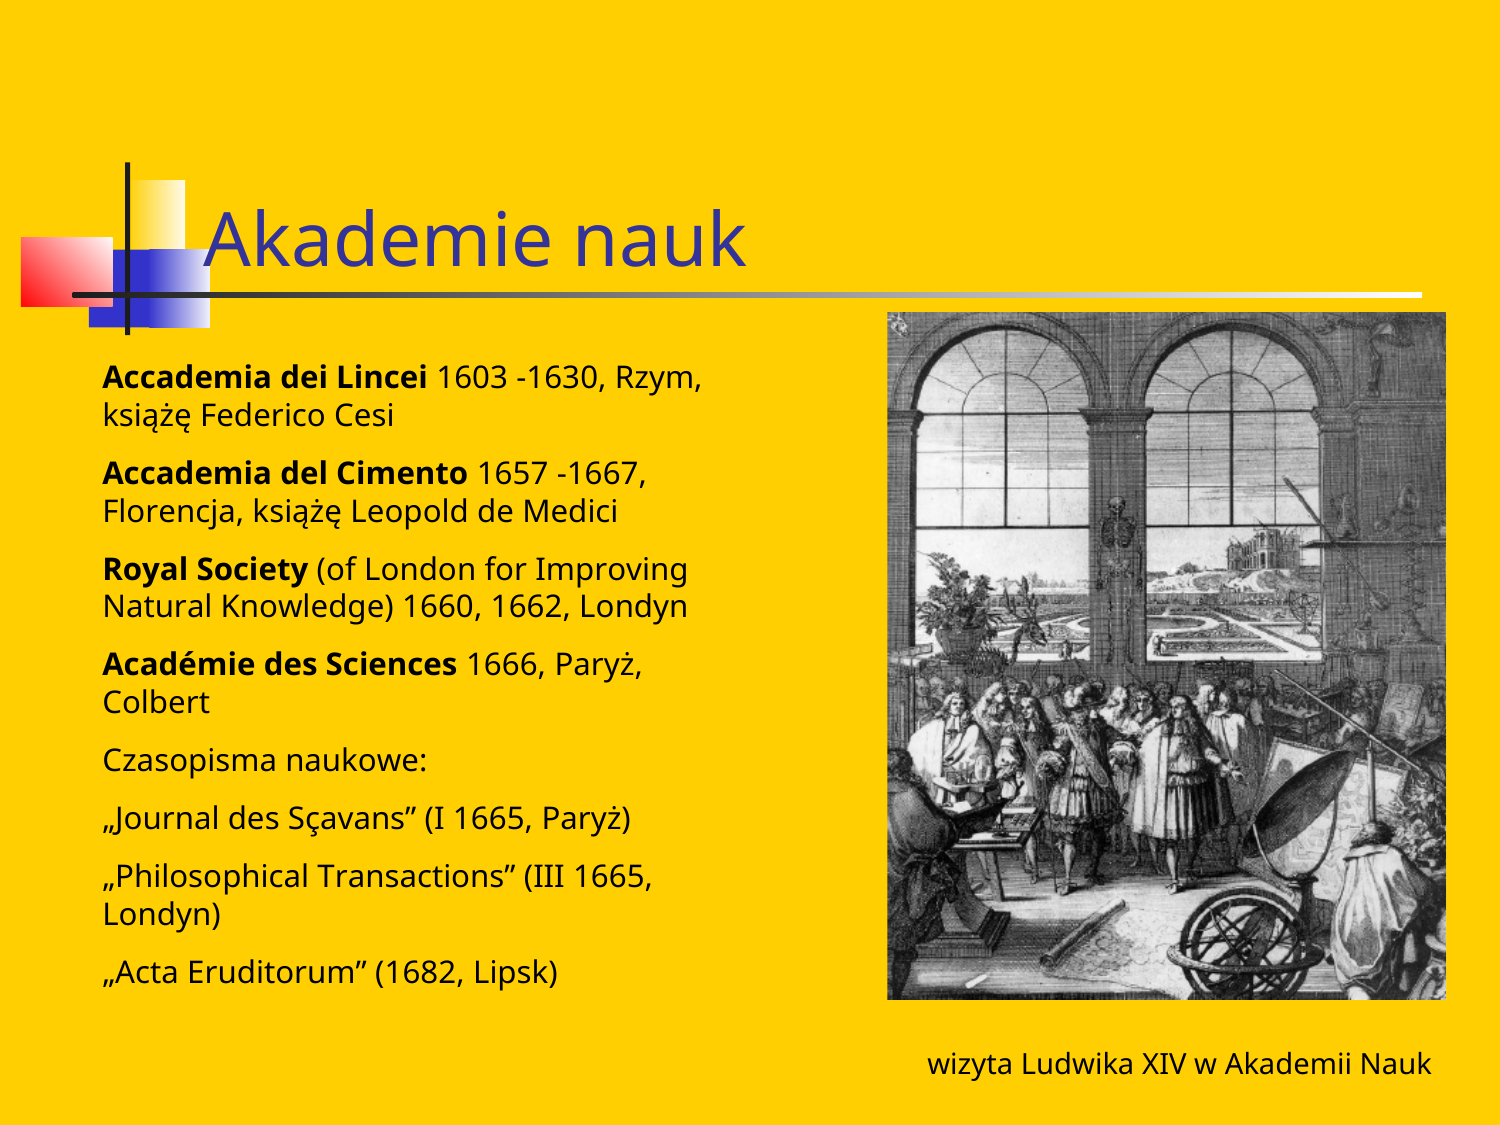

# Akademie nauk
Accademia dei Lincei 1603 -1630, Rzym, książę Federico Cesi
Accademia del Cimento 1657 -1667, Florencja, książę Leopold de Medici
Royal Society (of London for Improving Natural Knowledge) 1660, 1662, Londyn
Académie des Sciences 1666, Paryż, Colbert
Czasopisma naukowe:
„Journal des Sçavans” (I 1665, Paryż)
„Philosophical Transactions” (III 1665, Londyn)
„Acta Eruditorum” (1682, Lipsk)
wizyta Ludwika XIV w Akademii Nauk